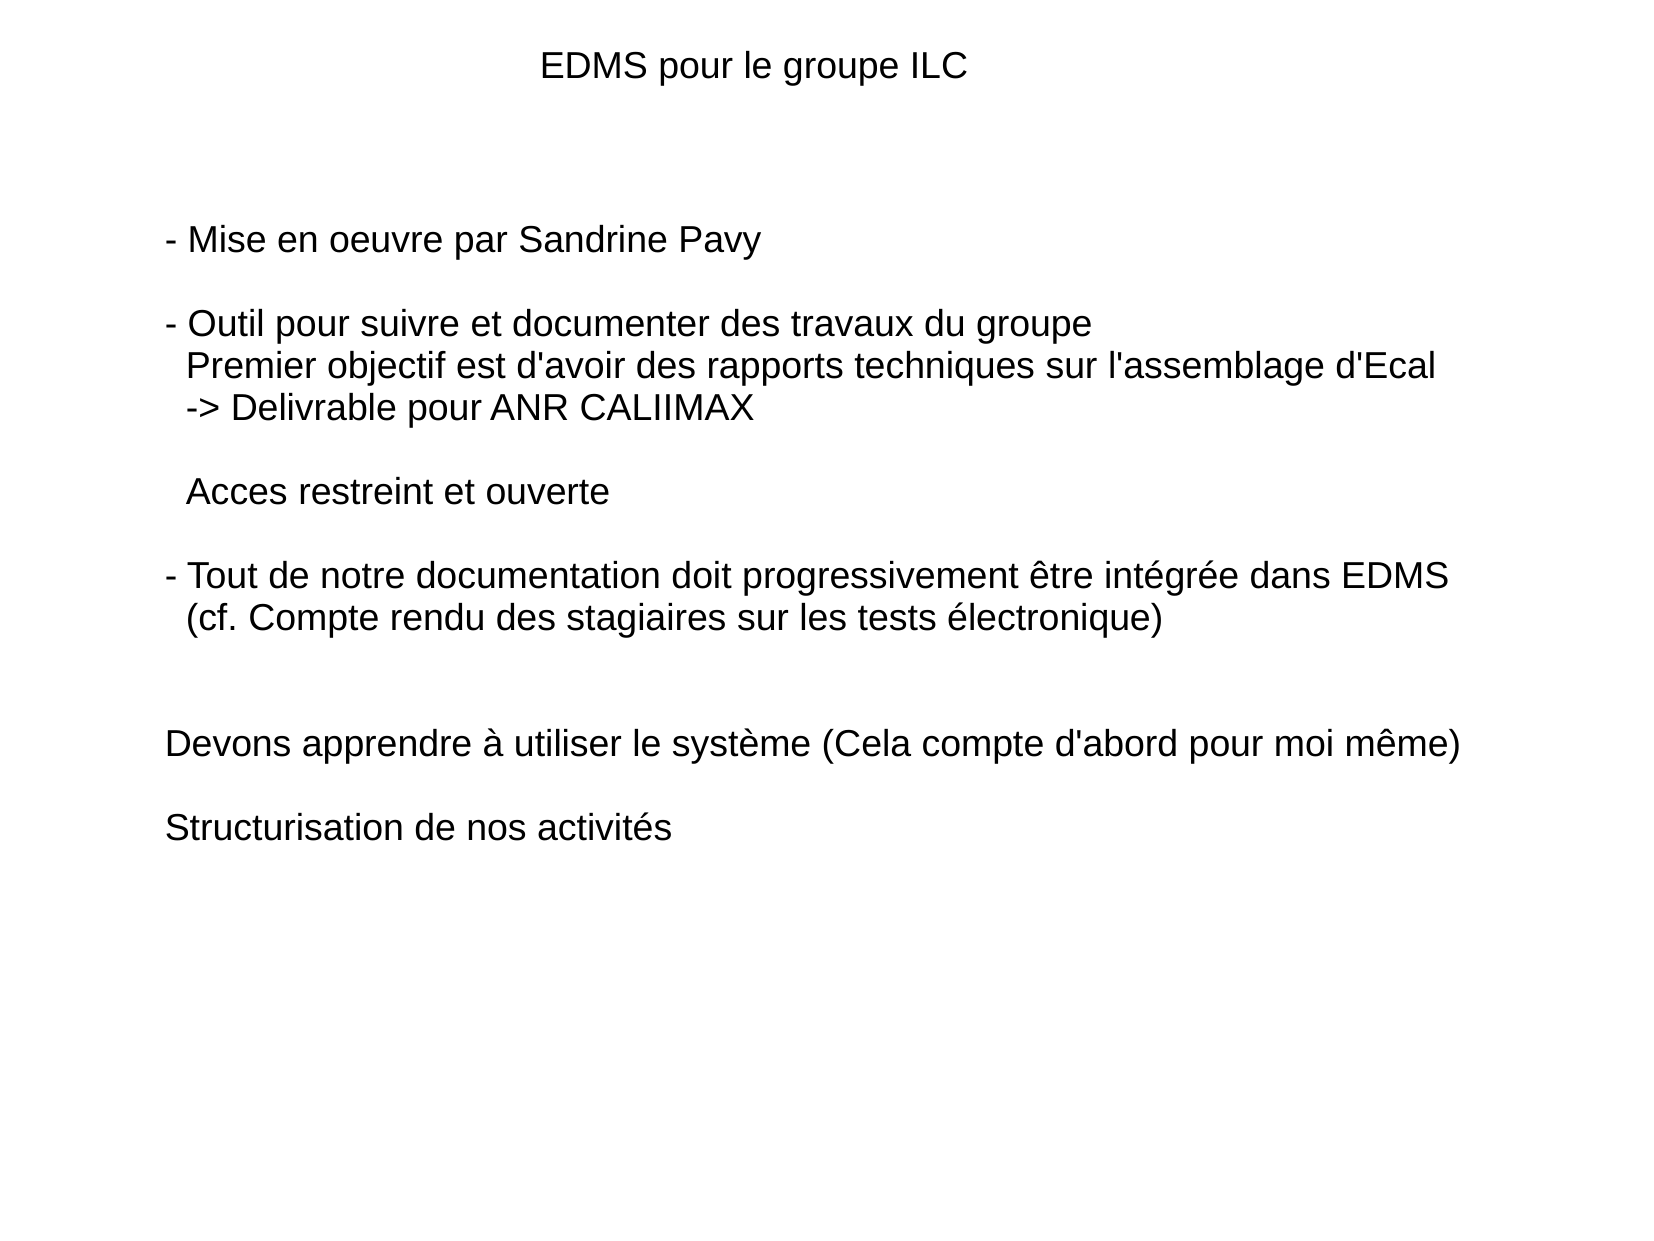

EDMS pour le groupe ILC
- Mise en oeuvre par Sandrine Pavy
- Outil pour suivre et documenter des travaux du groupe
 Premier objectif est d'avoir des rapports techniques sur l'assemblage d'Ecal
 -> Delivrable pour ANR CALIIMAX
 Acces restreint et ouverte
- Tout de notre documentation doit progressivement être intégrée dans EDMS
 (cf. Compte rendu des stagiaires sur les tests électronique)
Devons apprendre à utiliser le système (Cela compte d'abord pour moi même)
Structurisation de nos activités